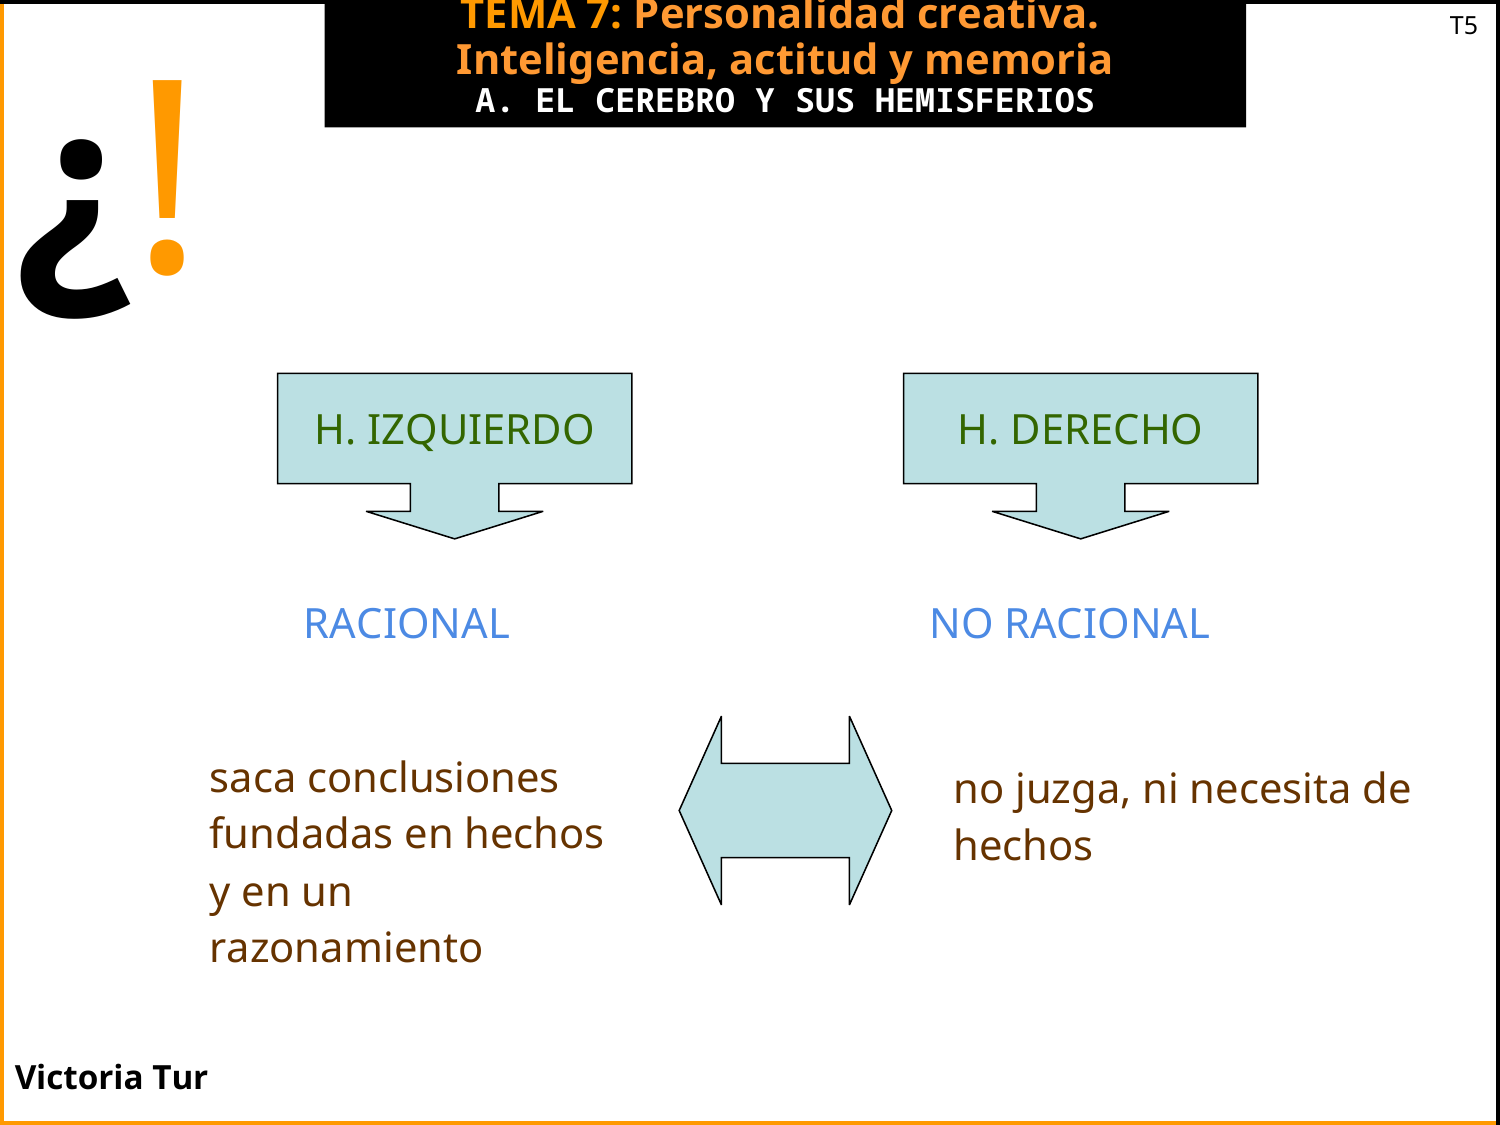

T5
#
H. IZQUIERDO
H. DERECHO
RACIONAL
 NO RACIONAL
saca conclusiones fundadas en hechos y en un razonamiento
no juzga, ni necesita de hechos